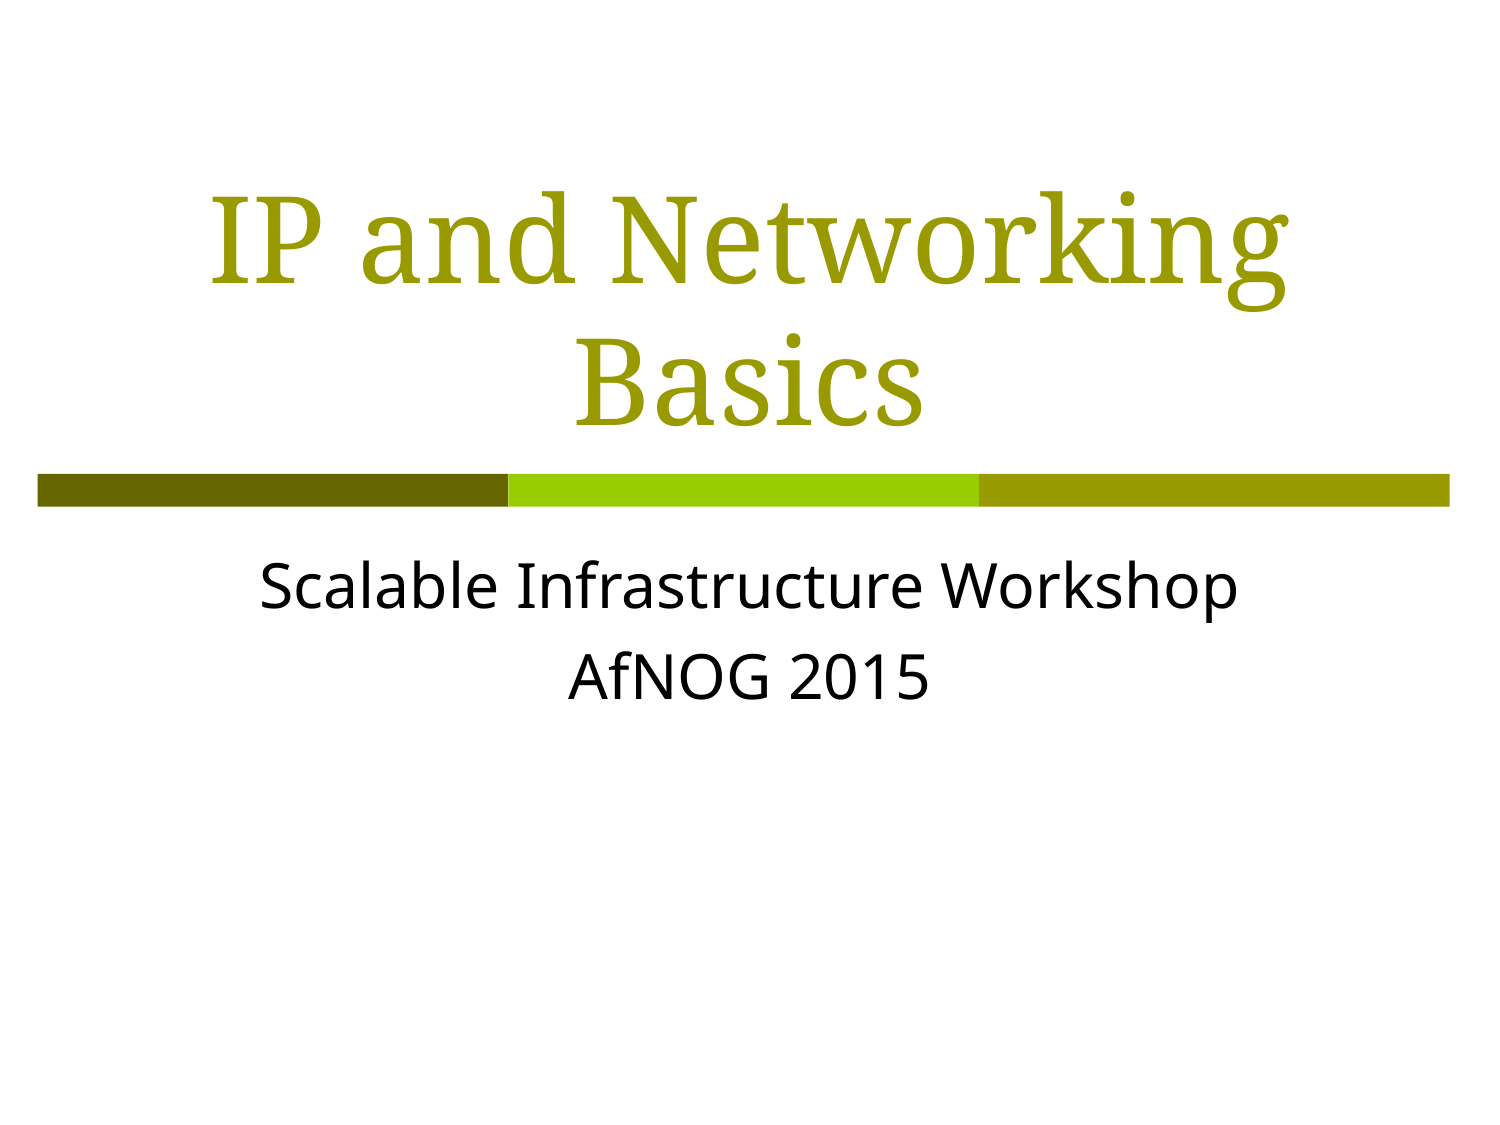

# IP and Networking Basics
Scalable Infrastructure Workshop
AfNOG 2015